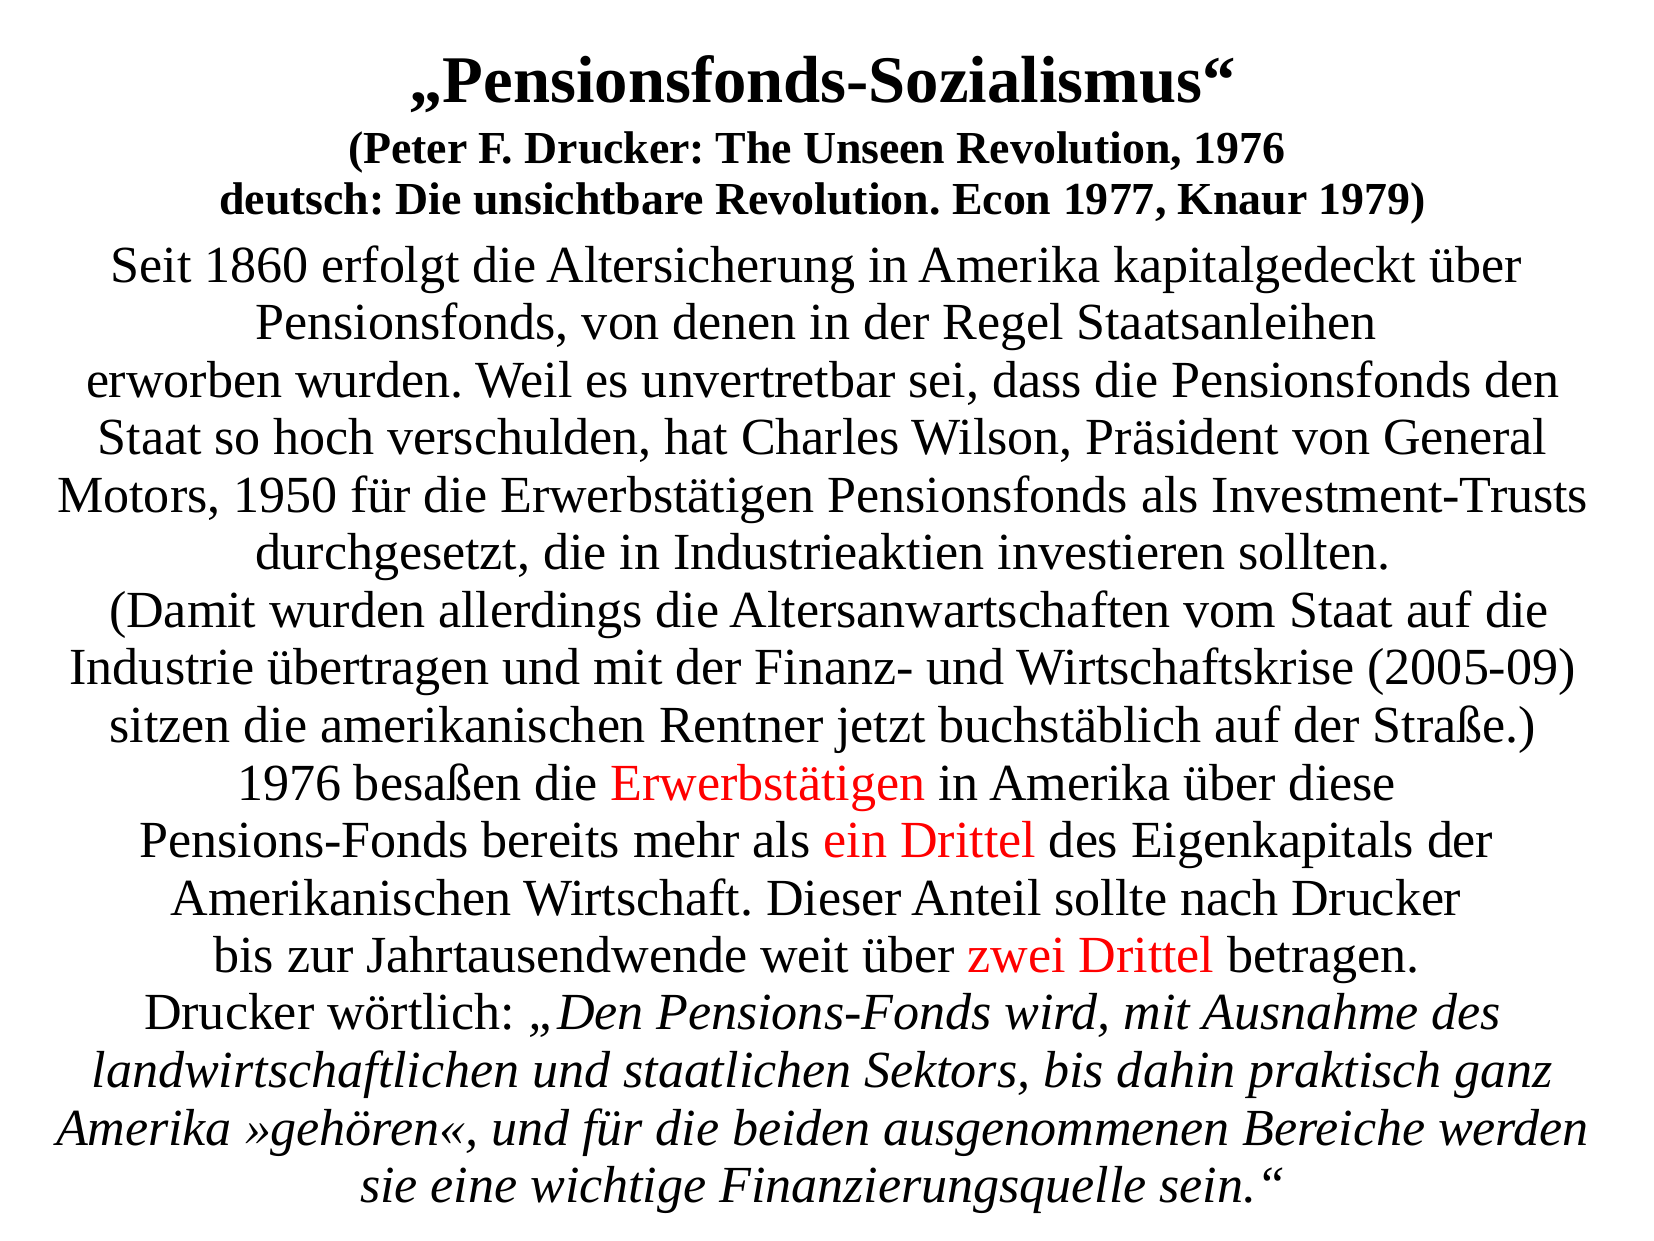

„Pensionsfonds-Sozialismus“
(Peter F. Drucker: The Unseen Revolution, 1976
deutsch: Die unsichtbare Revolution. Econ 1977, Knaur 1979)
Seit 1860 erfolgt die Altersicherung in Amerika kapitalgedeckt über
Pensionsfonds, von denen in der Regel Staatsanleihen
erworben wurden. Weil es unvertretbar sei, dass die Pensionsfonds den Staat so hoch verschulden, hat Charles Wilson, Präsident von General Motors, 1950 für die Erwerbstätigen Pensionsfonds als Investment-Trusts durchgesetzt, die in Industrieaktien investieren sollten.
 (Damit wurden allerdings die Altersanwartschaften vom Staat auf die Industrie übertragen und mit der Finanz- und Wirtschaftskrise (2005-09) sitzen die amerikanischen Rentner jetzt buchstäblich auf der Straße.)
1976 besaßen die Erwerbstätigen in Amerika über diese
Pensions-Fonds bereits mehr als ein Drittel des Eigenkapitals der
Amerikanischen Wirtschaft. Dieser Anteil sollte nach Drucker
bis zur Jahrtausendwende weit über zwei Drittel betragen.
Drucker wörtlich: „Den Pensions-Fonds wird, mit Ausnahme des landwirtschaftlichen und staatlichen Sektors, bis dahin praktisch ganz Amerika »gehören«, und für die beiden ausgenommenen Bereiche werden sie eine wichtige Finanzierungsquelle sein.“